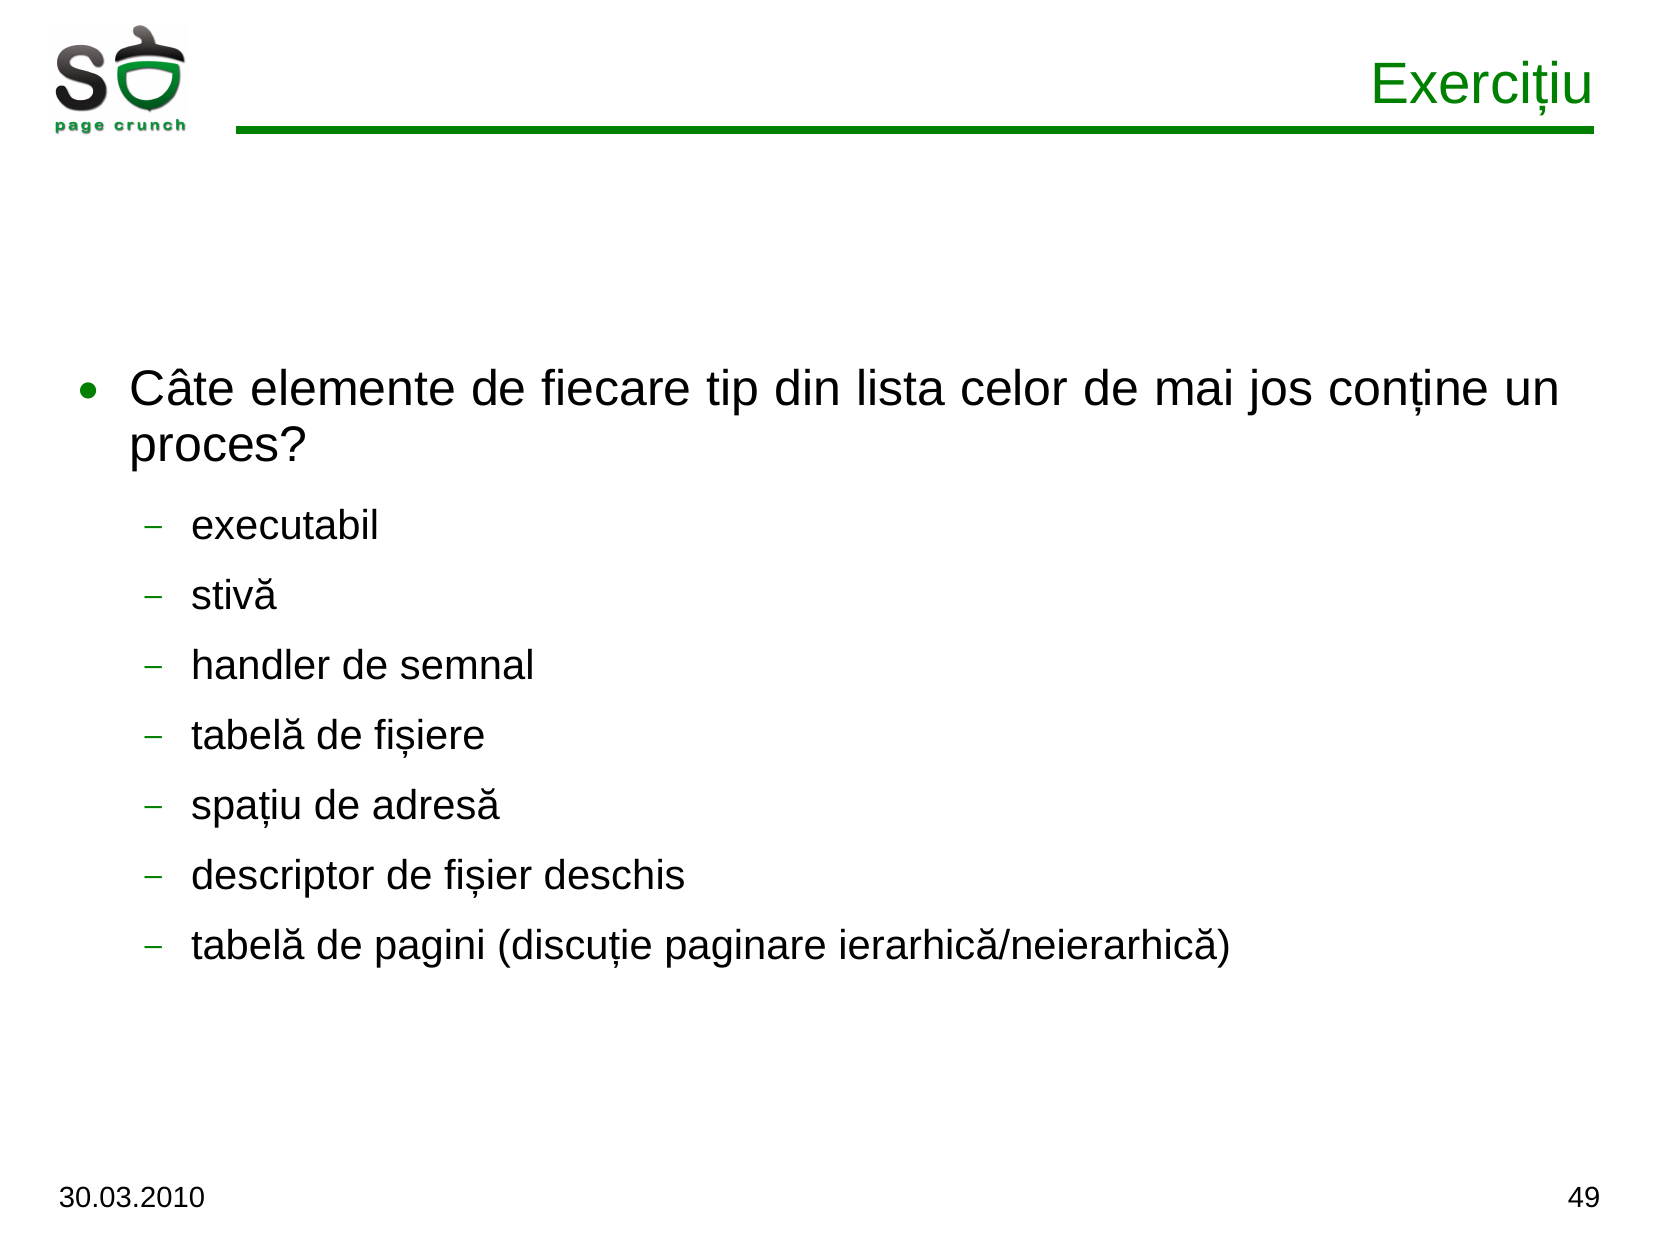

# Exercițiu
Câte elemente de fiecare tip din lista celor de mai jos conține un proces?
executabil
stivă
handler de semnal
tabelă de fișiere
spațiu de adresă
descriptor de fișier deschis
tabelă de pagini (discuție paginare ierarhică/neierarhică)
30.03.2010
49